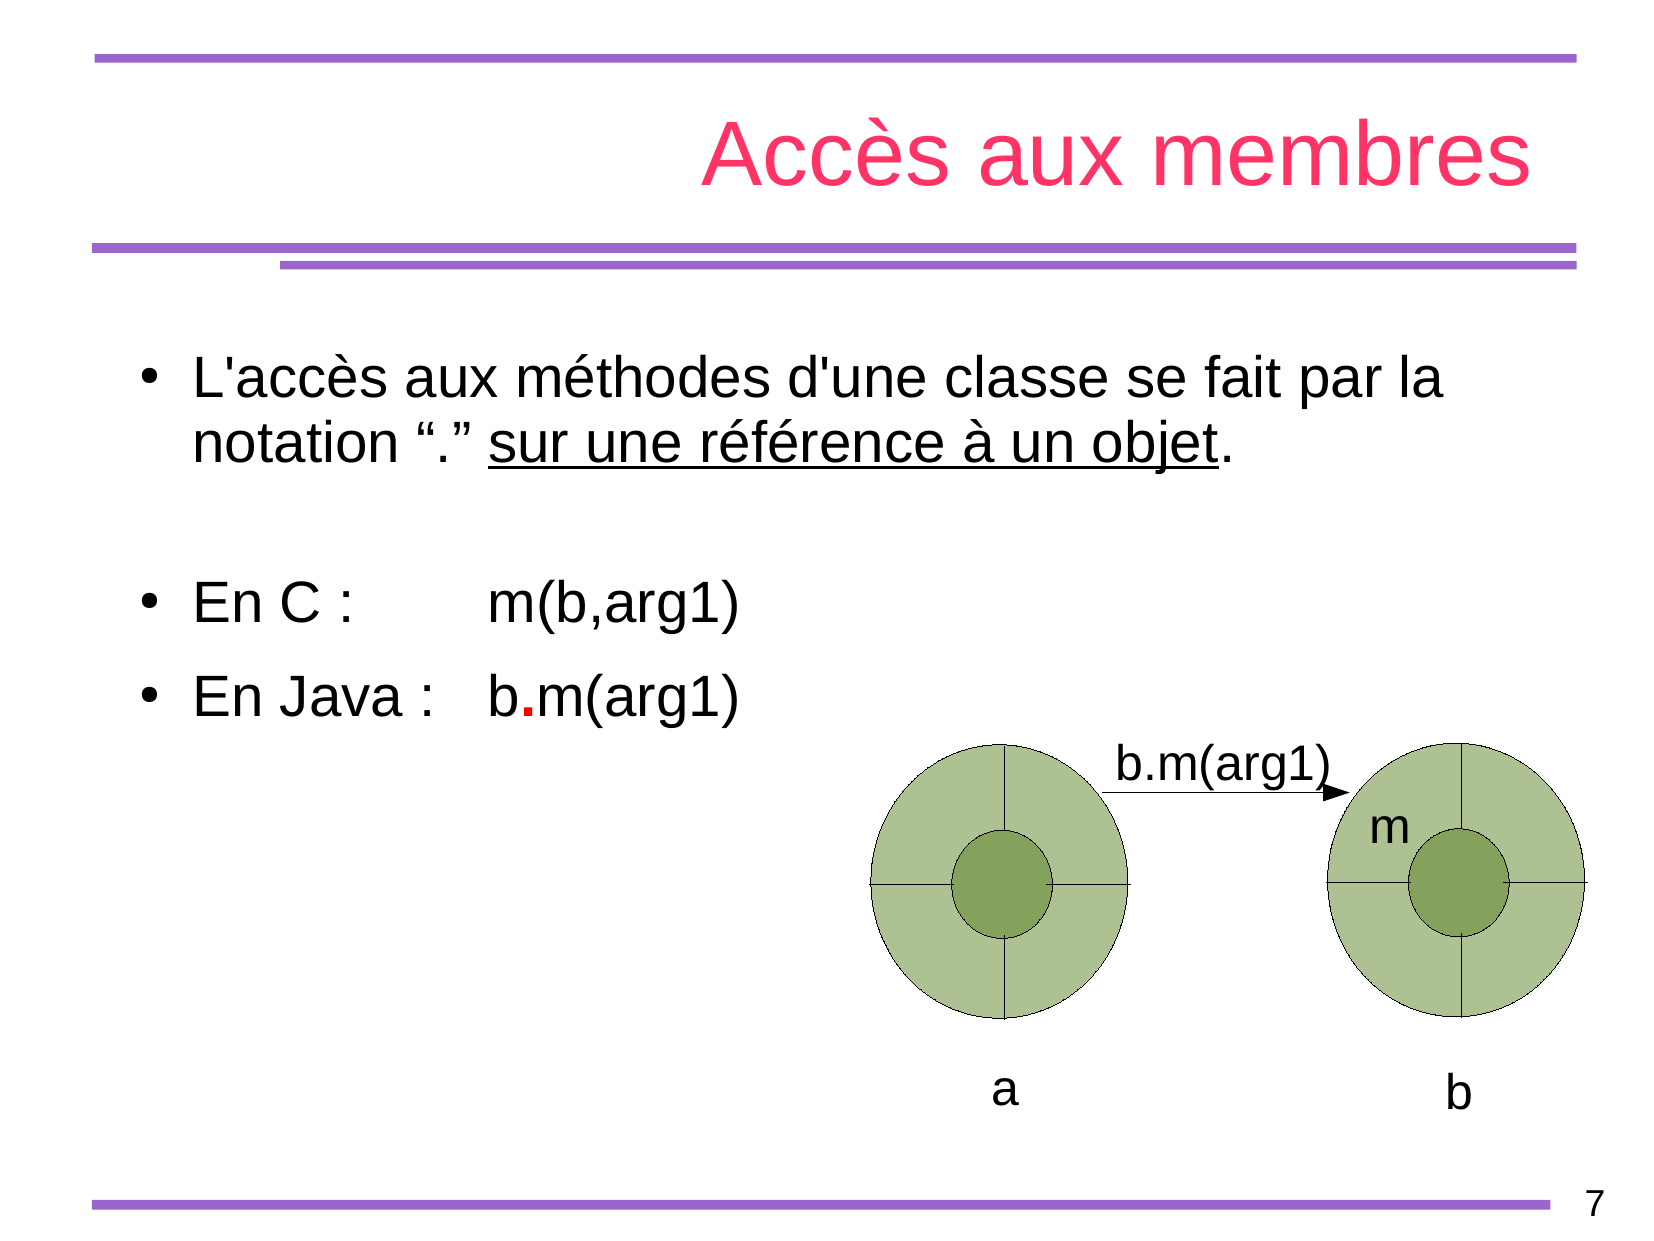

# Accès aux membres
L'accès aux méthodes d'une classe se fait par la notation “.” sur une référence à un objet.
En C :		m(b,arg1)
En Java :	b.m(arg1)
b.m(arg1)
m
a
b